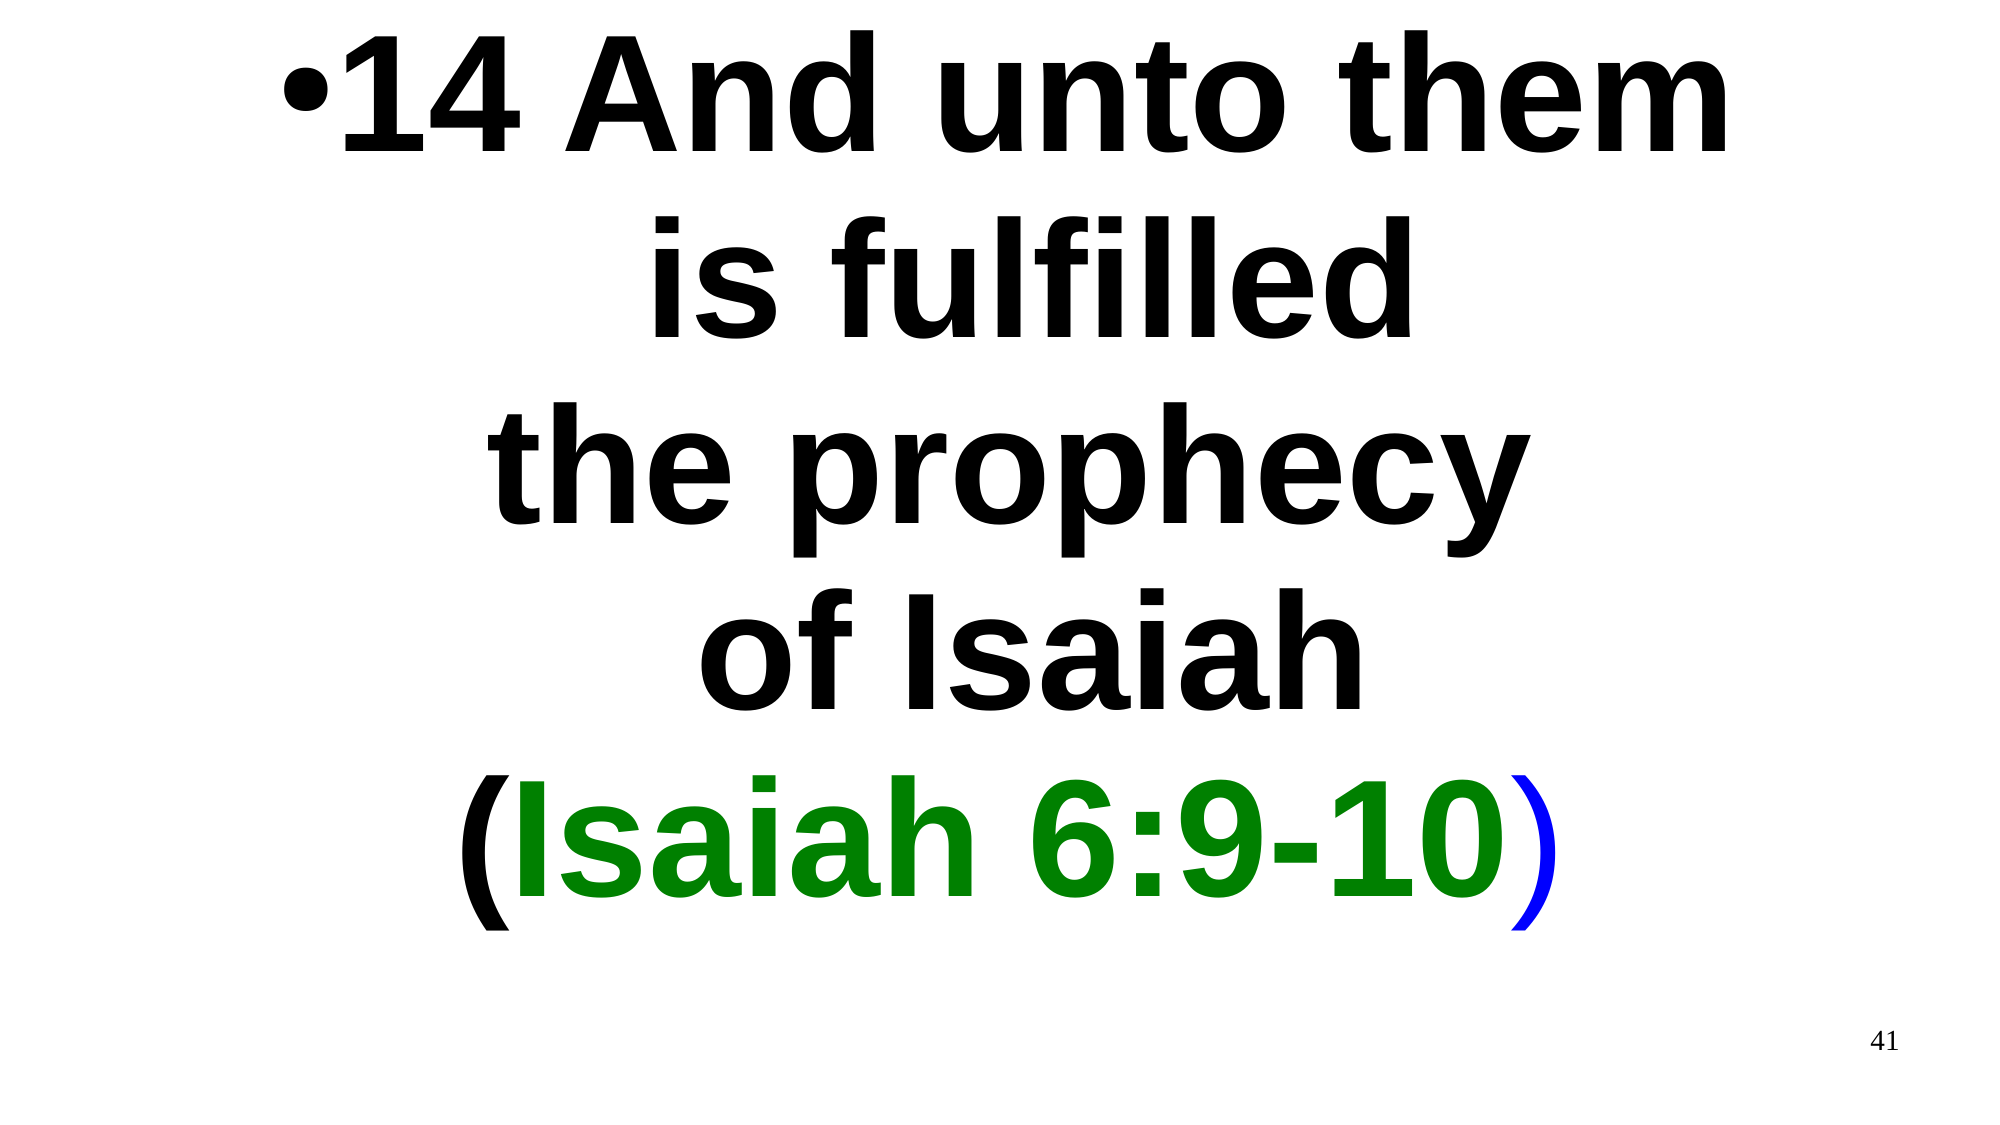

# 14 And unto them is fulfilled the prophecy of Isaiah (Isaiah 6:9-10)
41